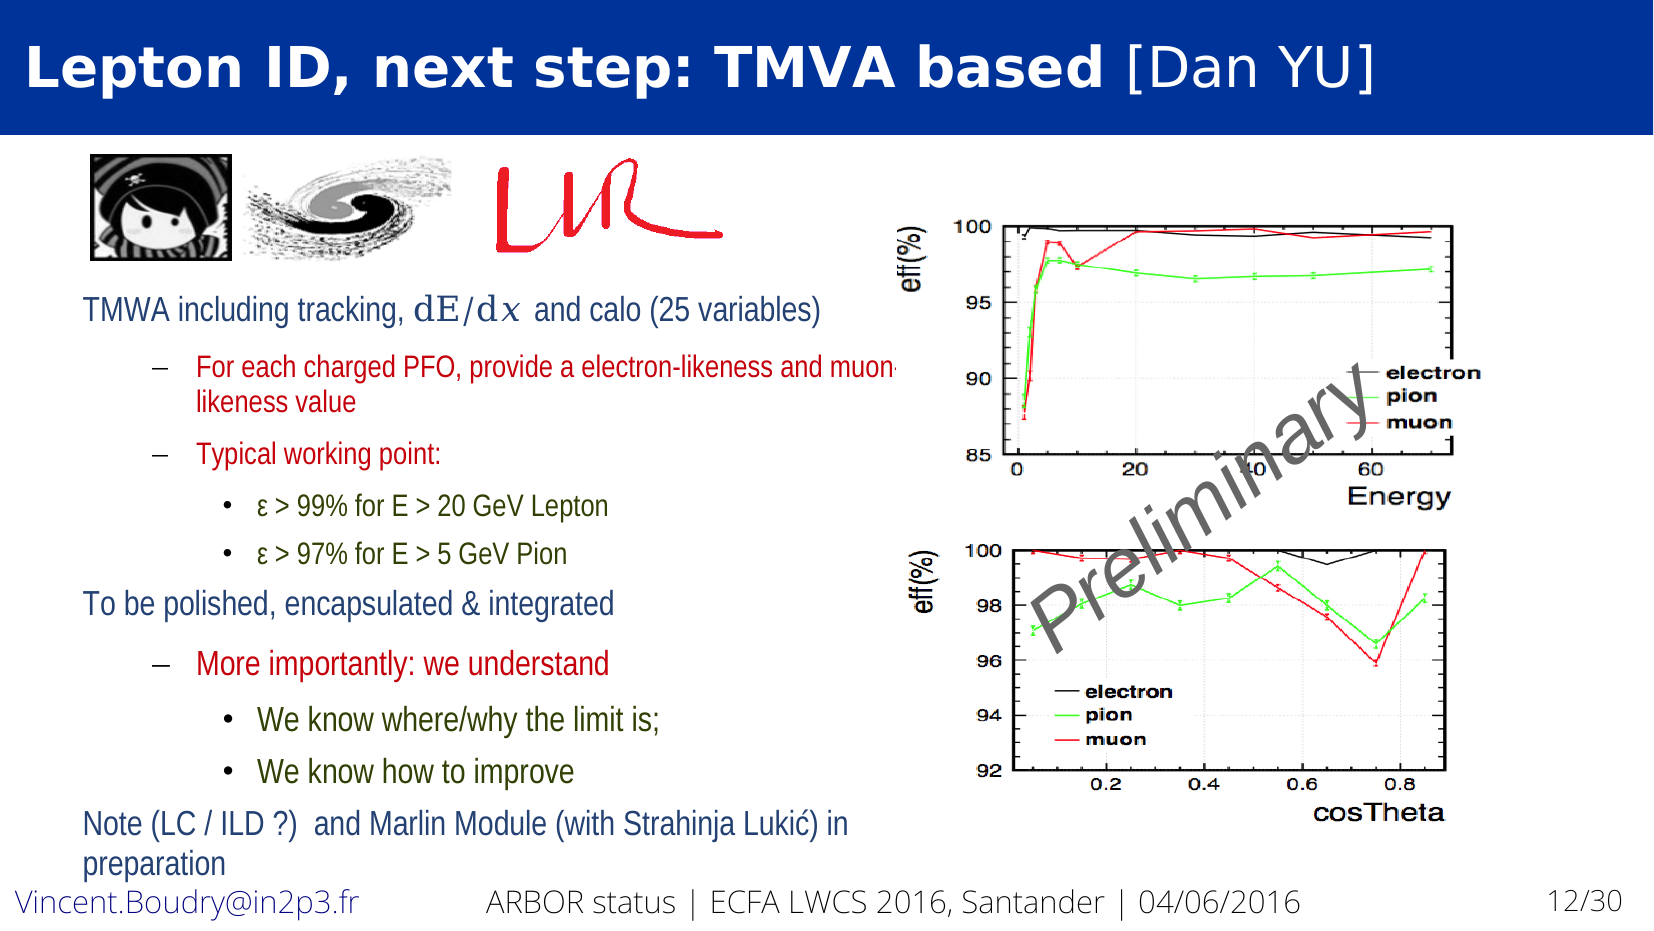

# Lepton ID, next step: TMVA based [Dan YU]
TMWA including tracking, dE/d𝑥 and calo (25 variables)
For each charged PFO, provide a electron-likeness and muon-likeness value
Typical working point:
ε > 99% for E > 20 GeV Lepton
ε > 97% for E > 5 GeV Pion
To be polished, encapsulated & integrated
More importantly: we understand
We know where/why the limit is;
We know how to improve
Note (LC / ILD ?) and Marlin Module (with Strahinja Lukić) in preparation
Preliminary
ARBOR status | ECFA LWCS 2016, Santander | 04/06/2016
12